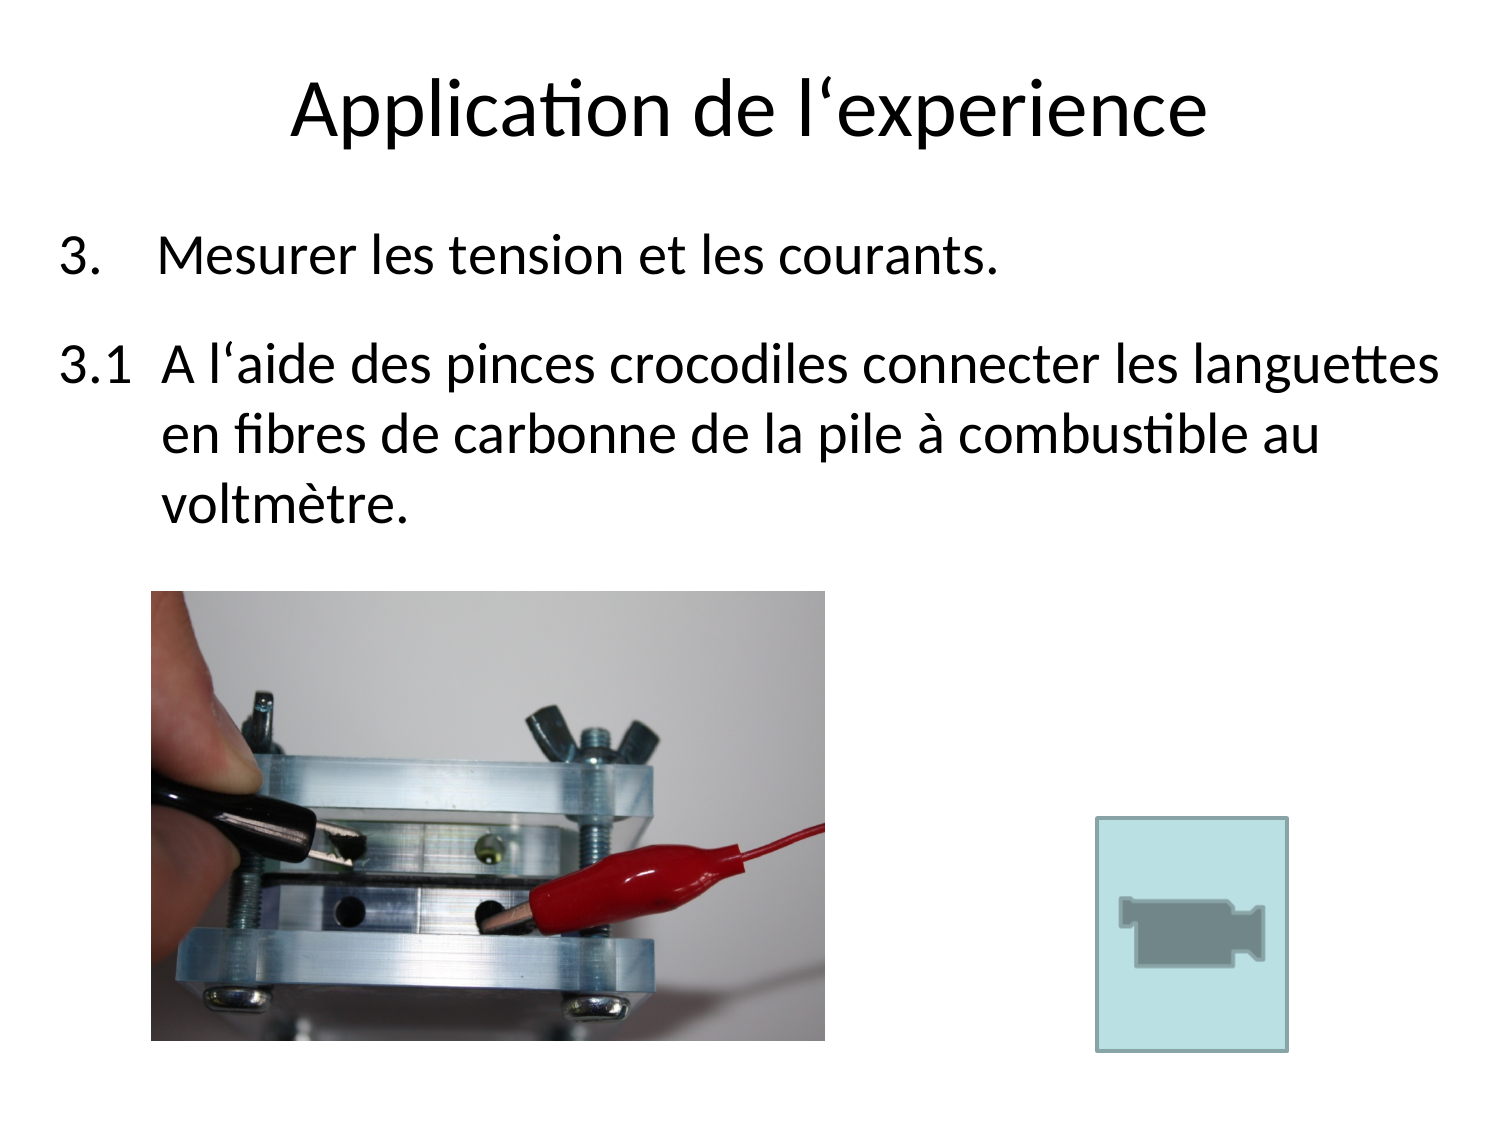

# Application de l‘experience
3. Mesurer les tension et les courants.
3.1	A l‘aide des pinces crocodiles connecter les languettes en fibres de carbonne de la pile à combustible au voltmètre.